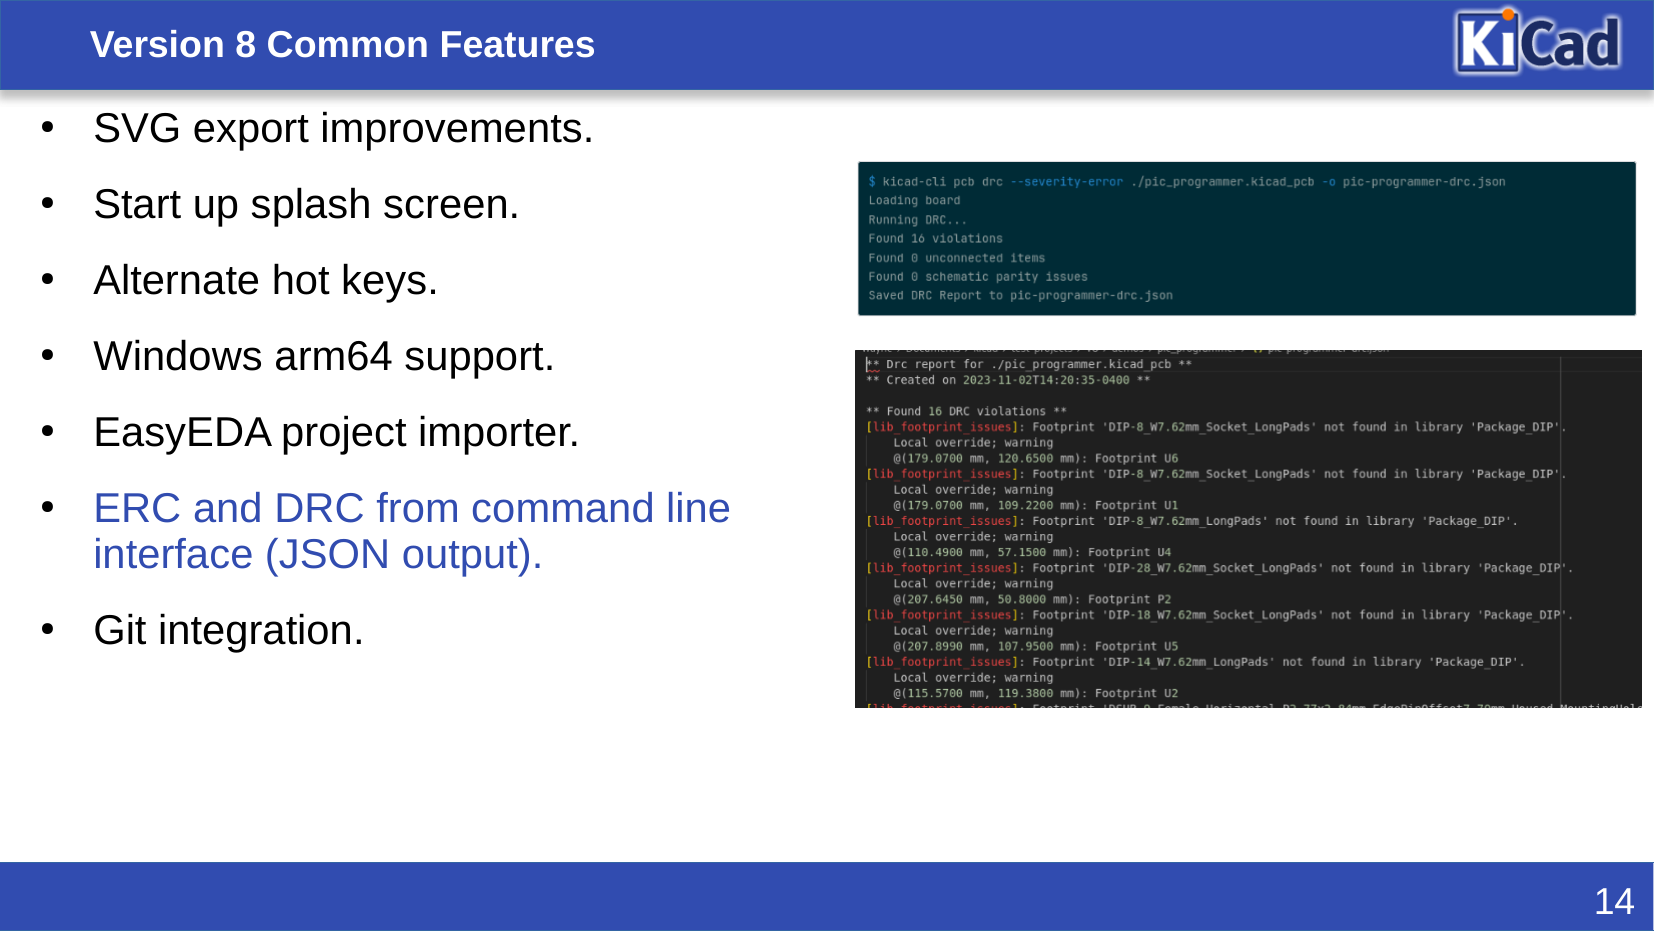

Version 8 Common Features
# SVG export improvements.
Start up splash screen.
Alternate hot keys.
Windows arm64 support.
EasyEDA project importer.
ERC and DRC from command line interface (JSON output).
Git integration.